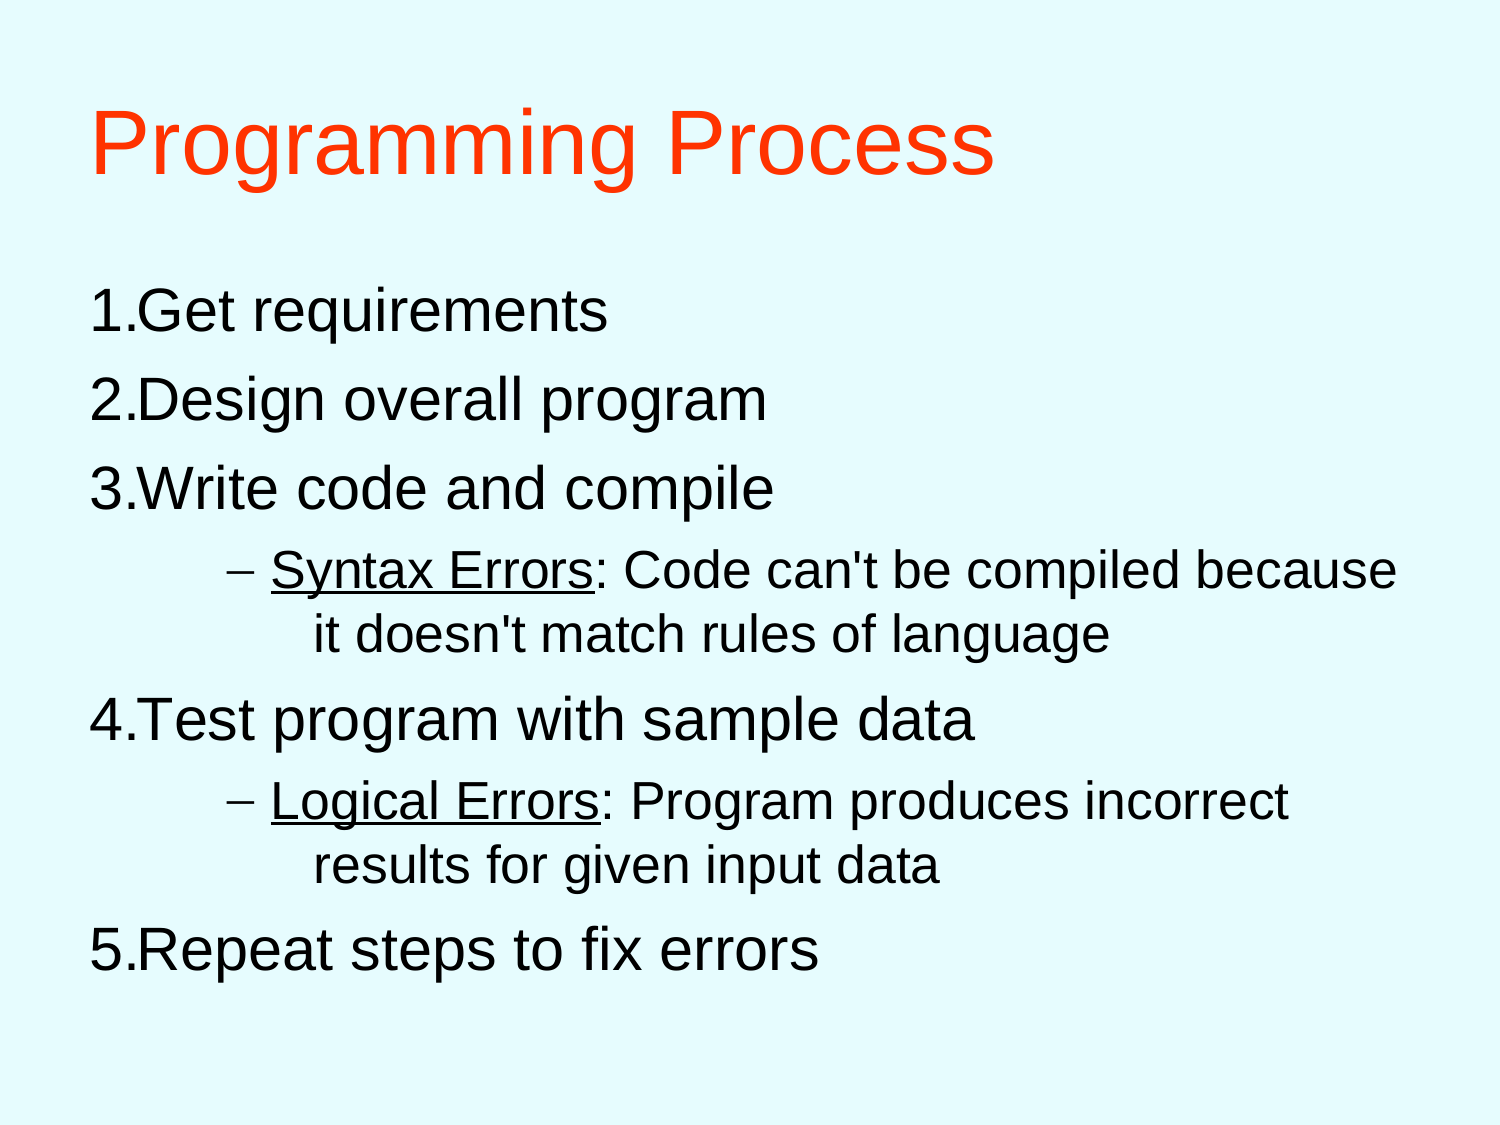

# Programming Process
Get requirements
Design overall program
Write code and compile
Syntax Errors: Code can't be compiled because it doesn't match rules of language
Test program with sample data
Logical Errors: Program produces incorrect results for given input data
Repeat steps to fix errors